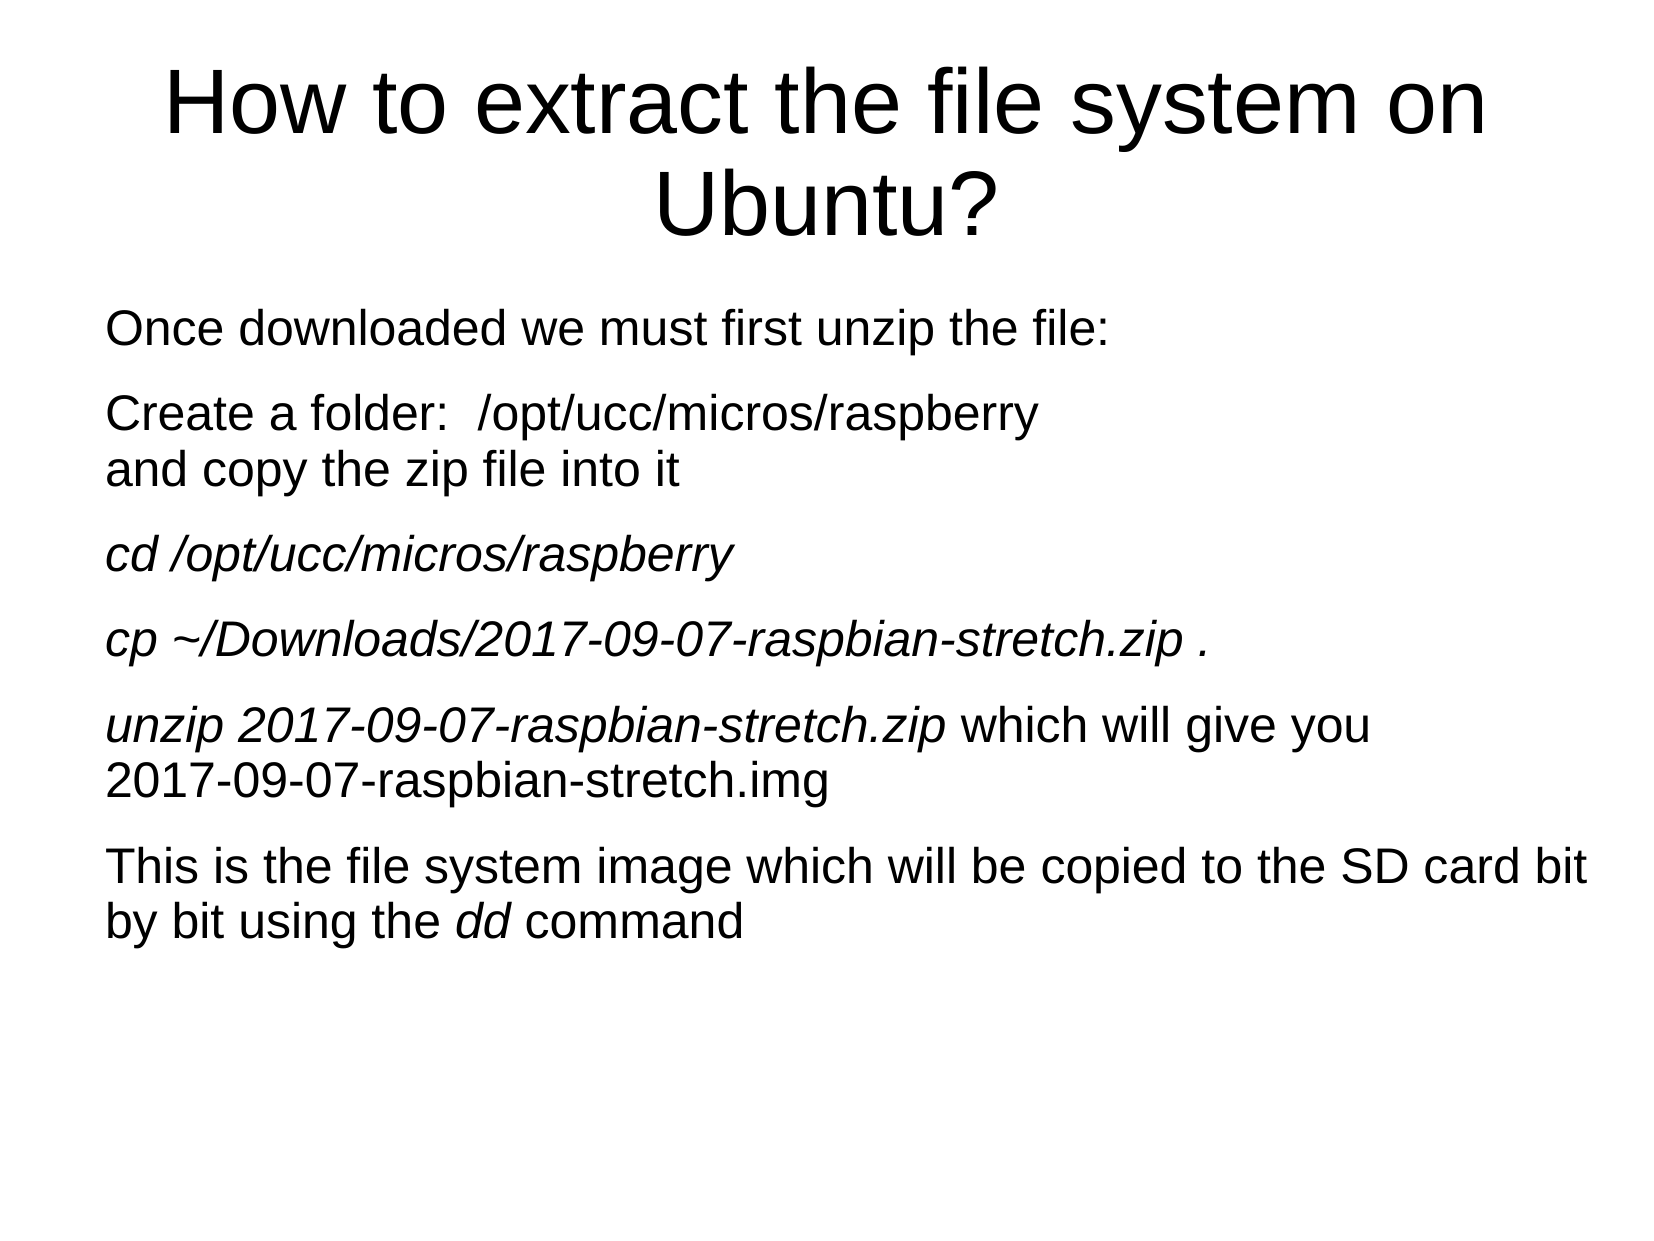

# How to extract the file system on Ubuntu?
Once downloaded we must first unzip the file:
Create a folder: /opt/ucc/micros/raspberry
and copy the zip file into it
cd /opt/ucc/micros/raspberry
cp ~/Downloads/2017-09-07-raspbian-stretch.zip .
unzip 2017-09-07-raspbian-stretch.zip which will give you
2017-09-07-raspbian-stretch.img
This is the file system image which will be copied to the SD card bit by bit using the dd command